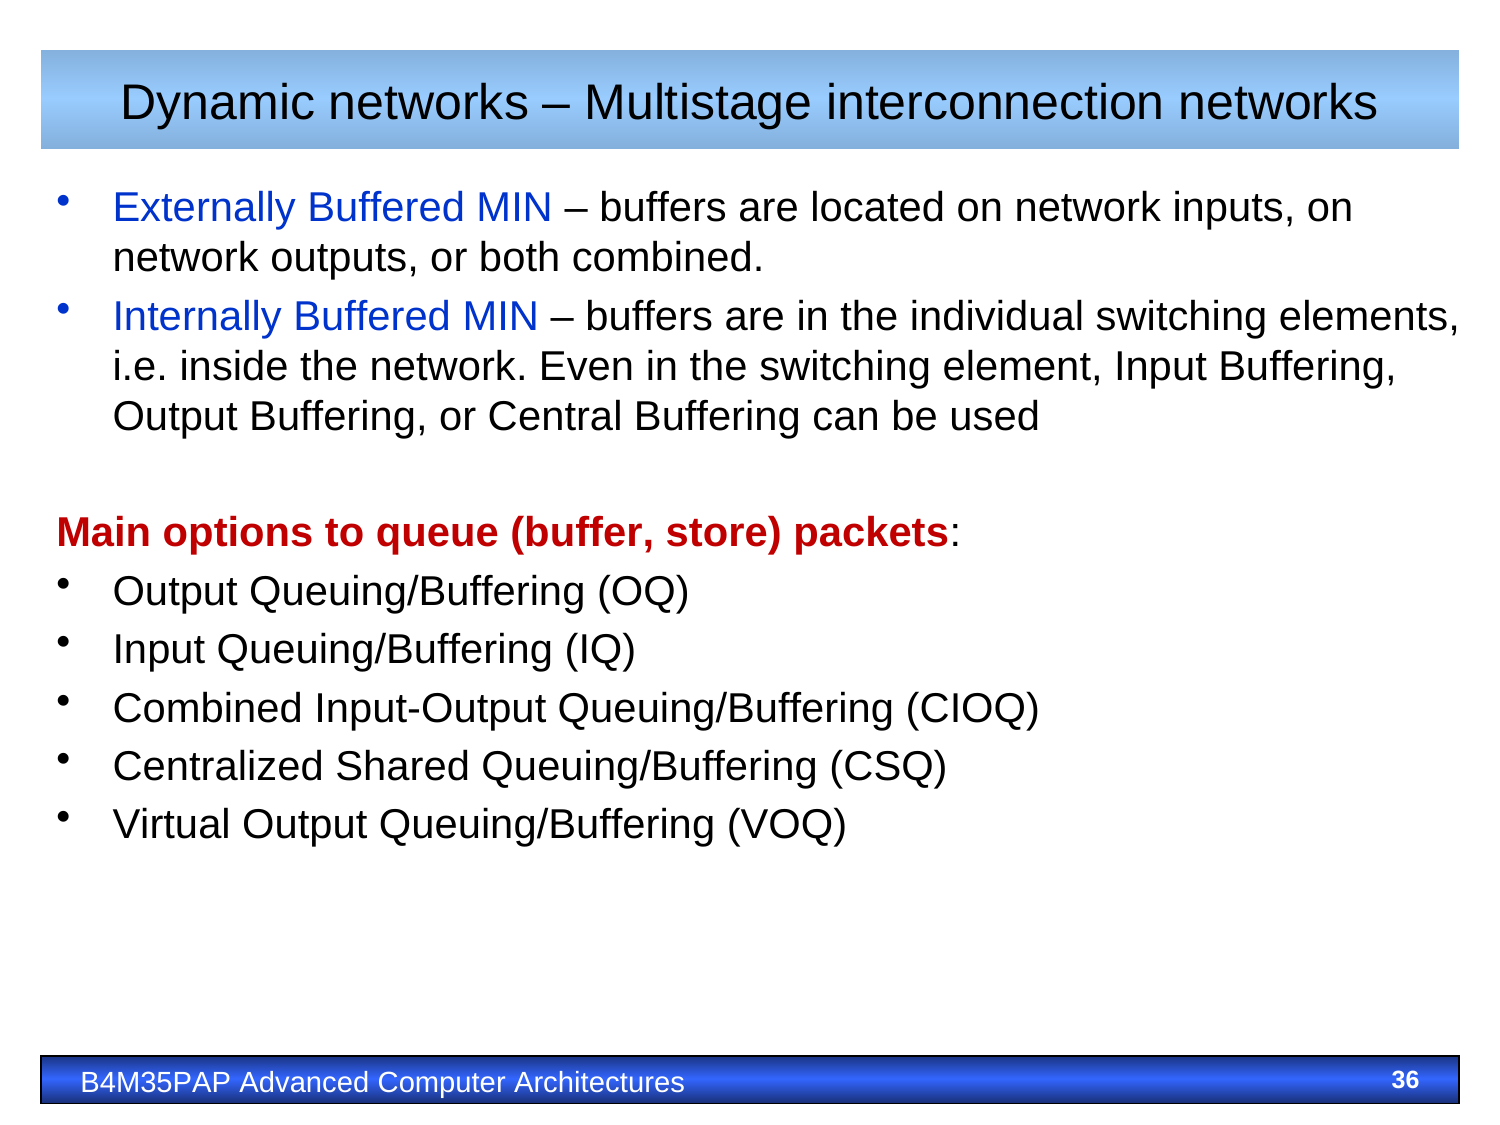

# Dynamic networks – Multistage interconnection networks
Externally Buffered MIN – buffers are located on network inputs, on network outputs, or both combined.
Internally Buffered MIN – buffers are in the individual switching elements, i.e. inside the network. Even in the switching element, Input Buffering, Output Buffering, or Central Buffering can be used
Main options to queue (buffer, store) packets:
Output Queuing/Buffering (OQ)
Input Queuing/Buffering (IQ)
Combined Input-Output Queuing/Buffering (CIOQ)
Centralized Shared Queuing/Buffering (CSQ)
Virtual Output Queuing/Buffering (VOQ)